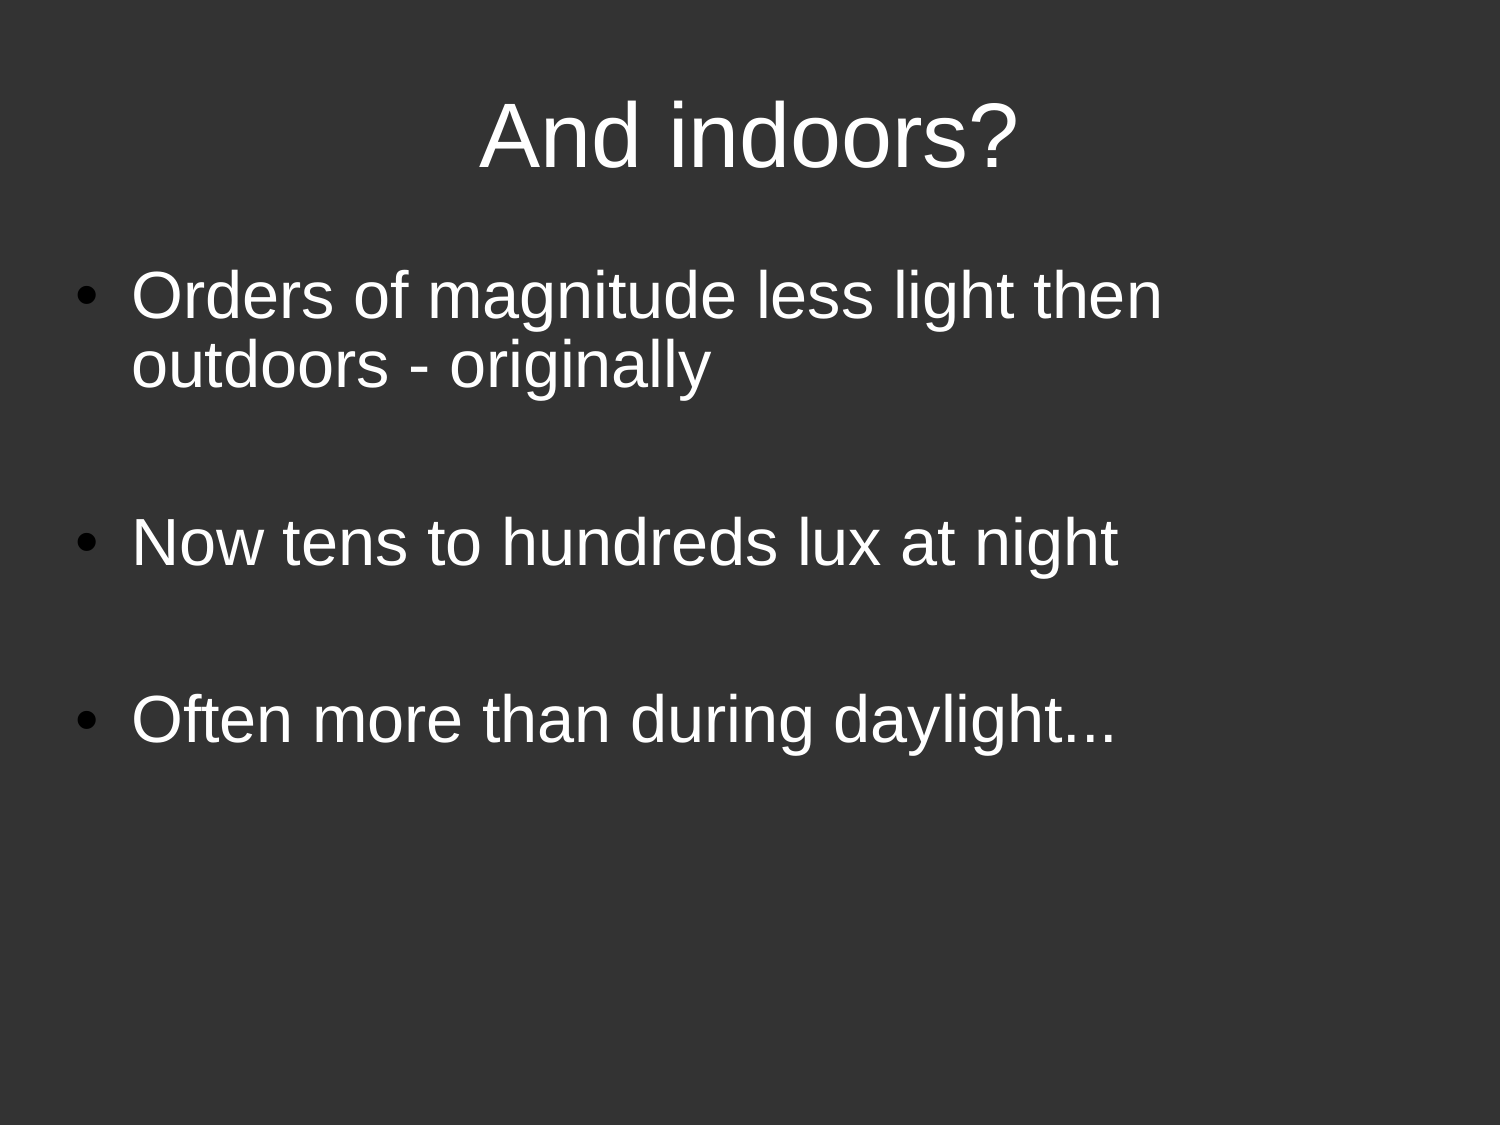

# And indoors?
Orders of magnitude less light then outdoors - originally
Now tens to hundreds lux at night
Often more than during daylight...